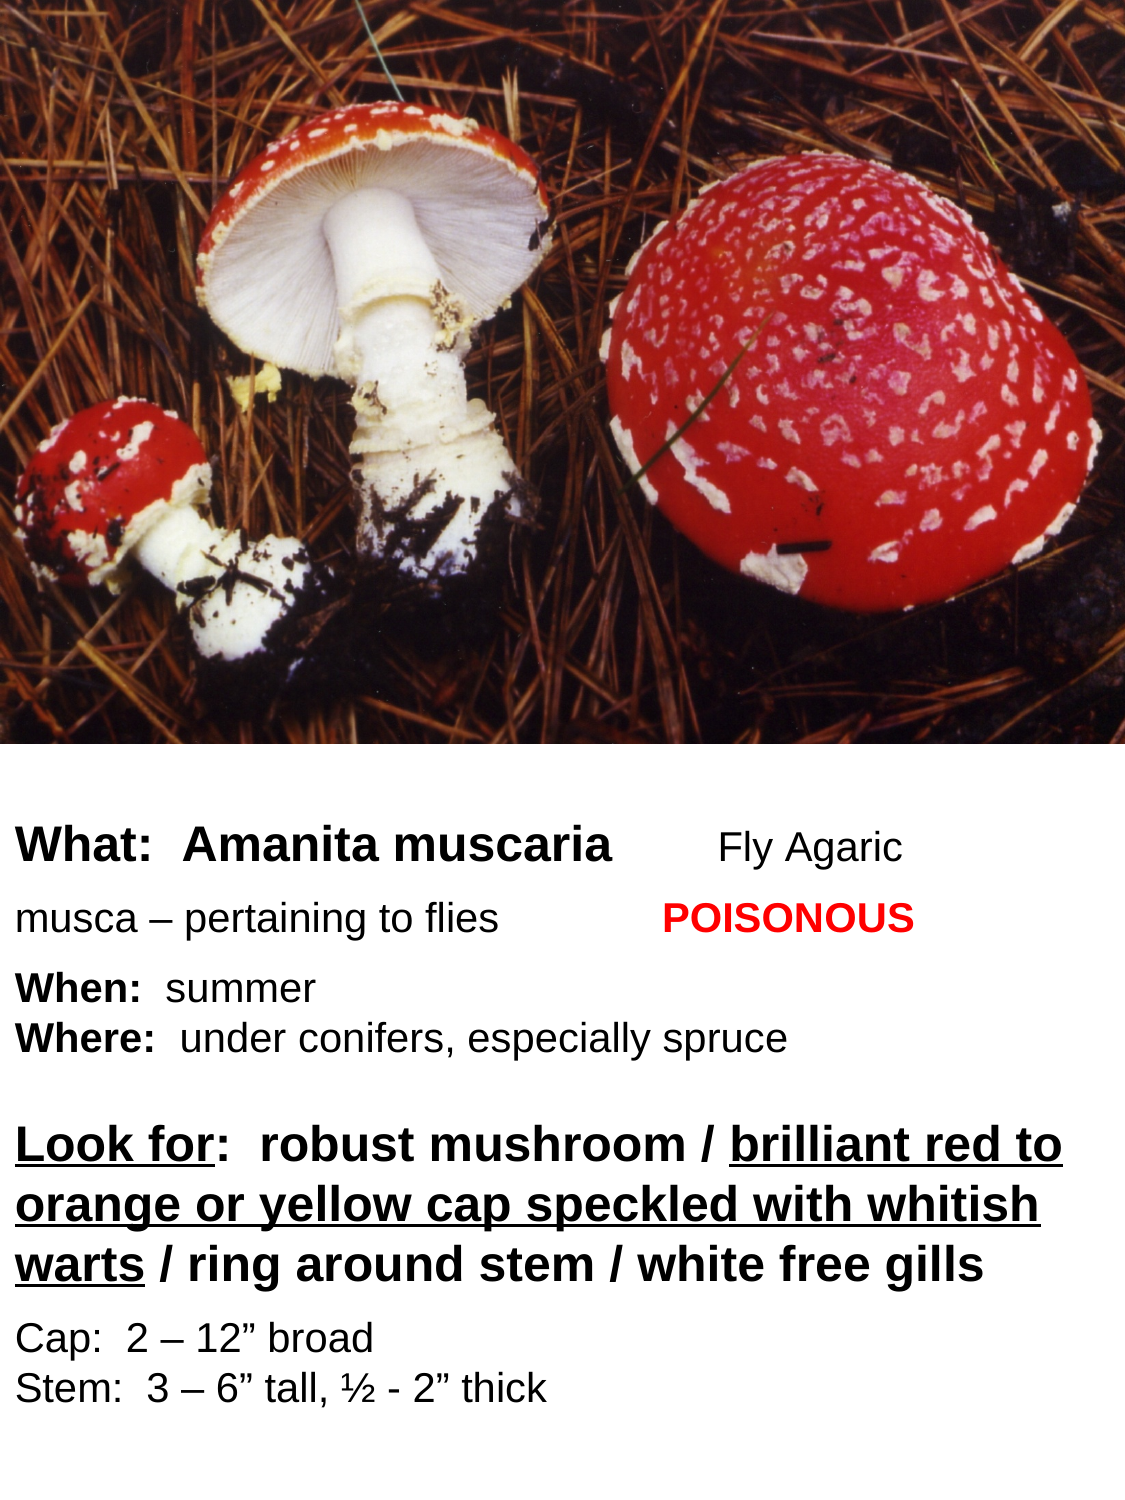

What: Amanita muscaria 	Fly Agaric
musca – pertaining to flies	POISONOUS
When: summer
Where: under conifers, especially spruce
Look for: robust mushroom / brilliant red to orange or yellow cap speckled with whitish warts / ring around stem / white free gills
Cap: 2 – 12” broad
Stem: 3 – 6” tall, ½ - 2” thick